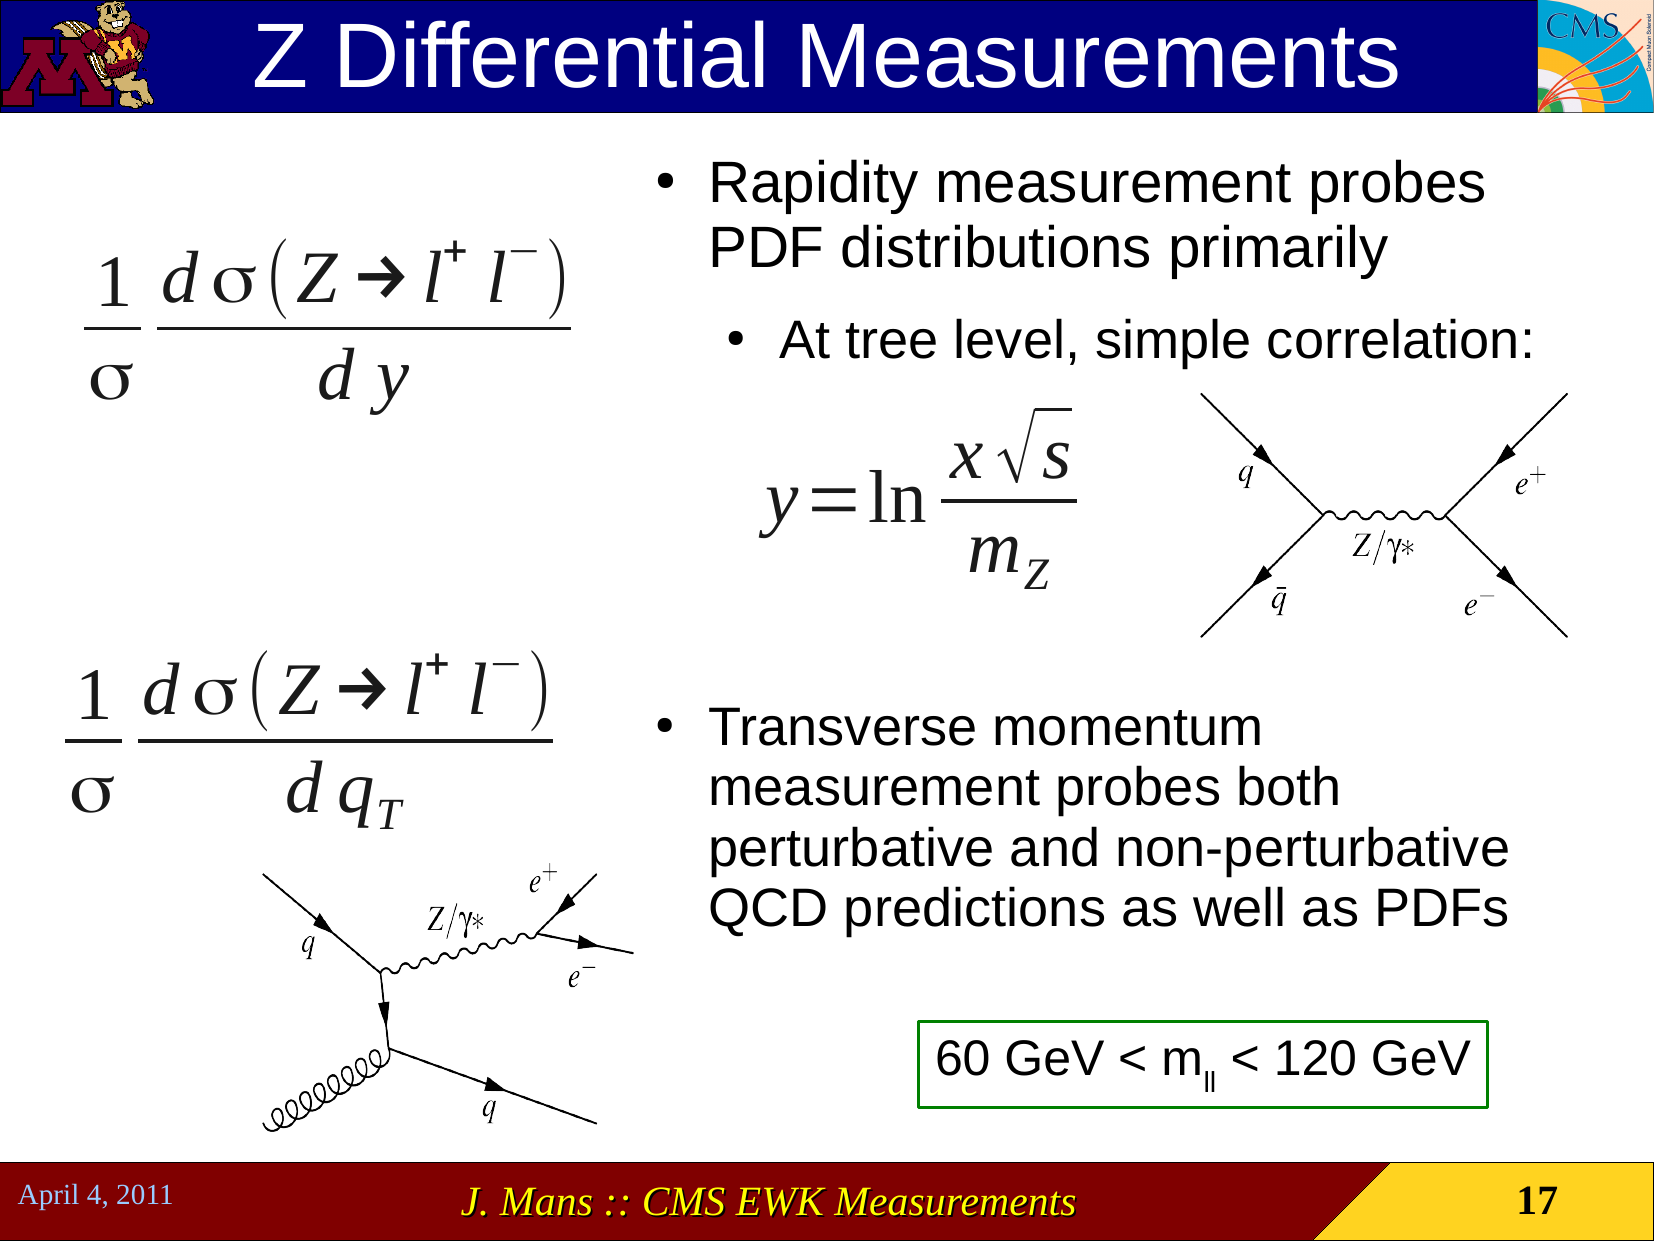

# Z Differential Measurements
Rapidity measurement probes PDF distributions primarily
At tree level, simple correlation:
Transverse momentum measurement probes both perturbative and non-perturbative QCD predictions as well as PDFs
60 GeV < mll < 120 GeV
J. Mans :: CMS EWK Measurements
17
April 4, 2011